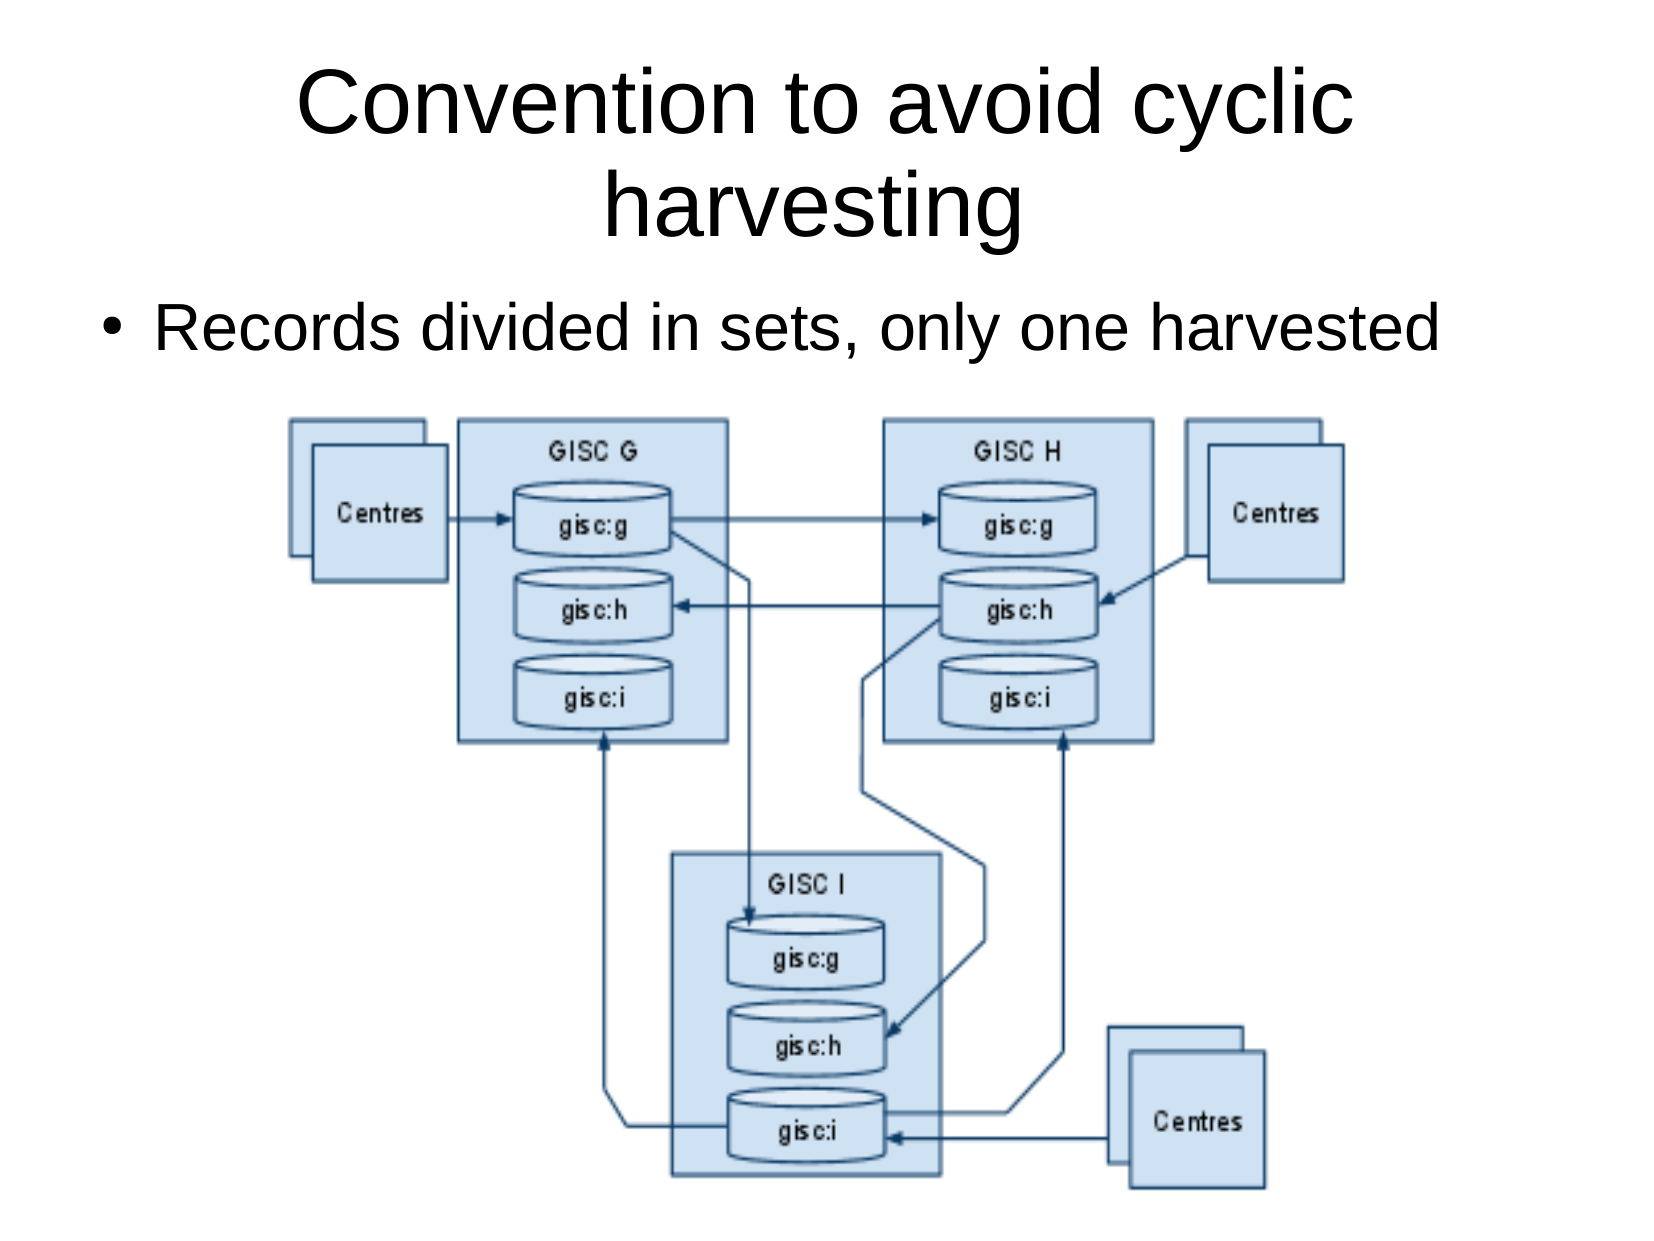

# Convention to avoid cyclic harvesting
Records divided in sets, only one harvested